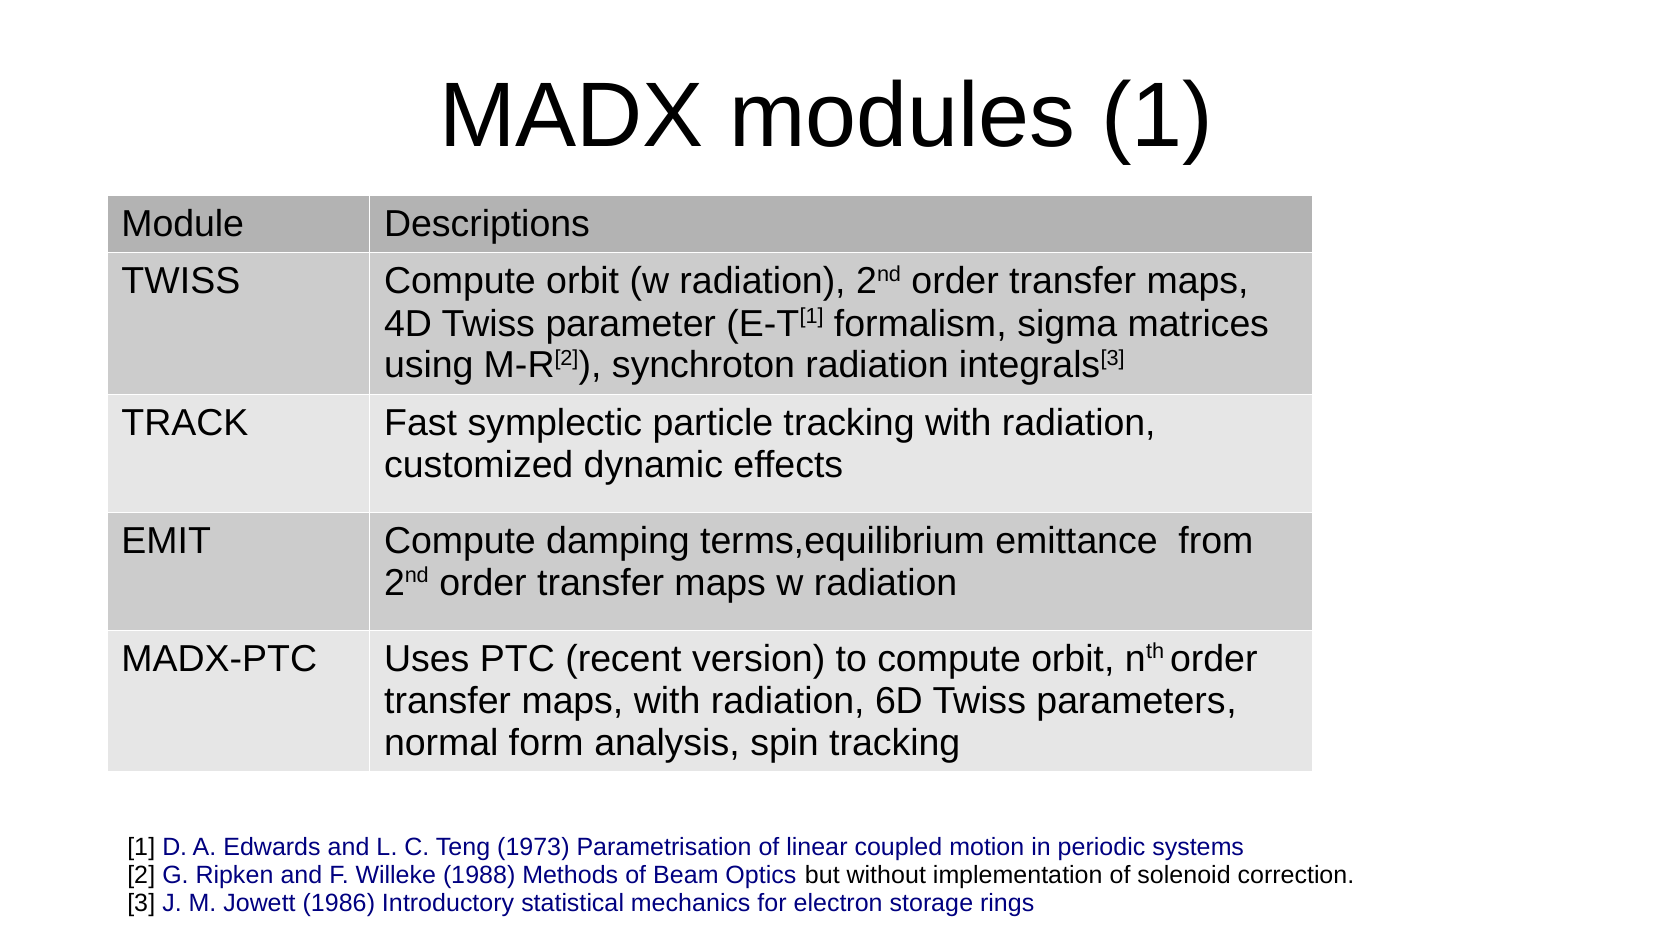

# MADX modules (1)
| Module | Descriptions |
| --- | --- |
| TWISS | Compute orbit (w radiation), 2nd order transfer maps, 4D Twiss parameter (E-T[1] formalism, sigma matrices using M-R[2]), synchroton radiation integrals[3] |
| TRACK | Fast symplectic particle tracking with radiation, customized dynamic effects |
| EMIT | Compute damping terms,equilibrium emittance from 2nd order transfer maps w radiation |
| MADX-PTC | Uses PTC (recent version) to compute orbit, nth order transfer maps, with radiation, 6D Twiss parameters, normal form analysis, spin tracking |
[1] D. A. Edwards and L. C. Teng (1973) Parametrisation of linear coupled motion in periodic systems
[2] G. Ripken and F. Willeke (1988) Methods of Beam Optics but without implementation of solenoid correction.
[3] J. M. Jowett (1986) Introductory statistical mechanics for electron storage rings